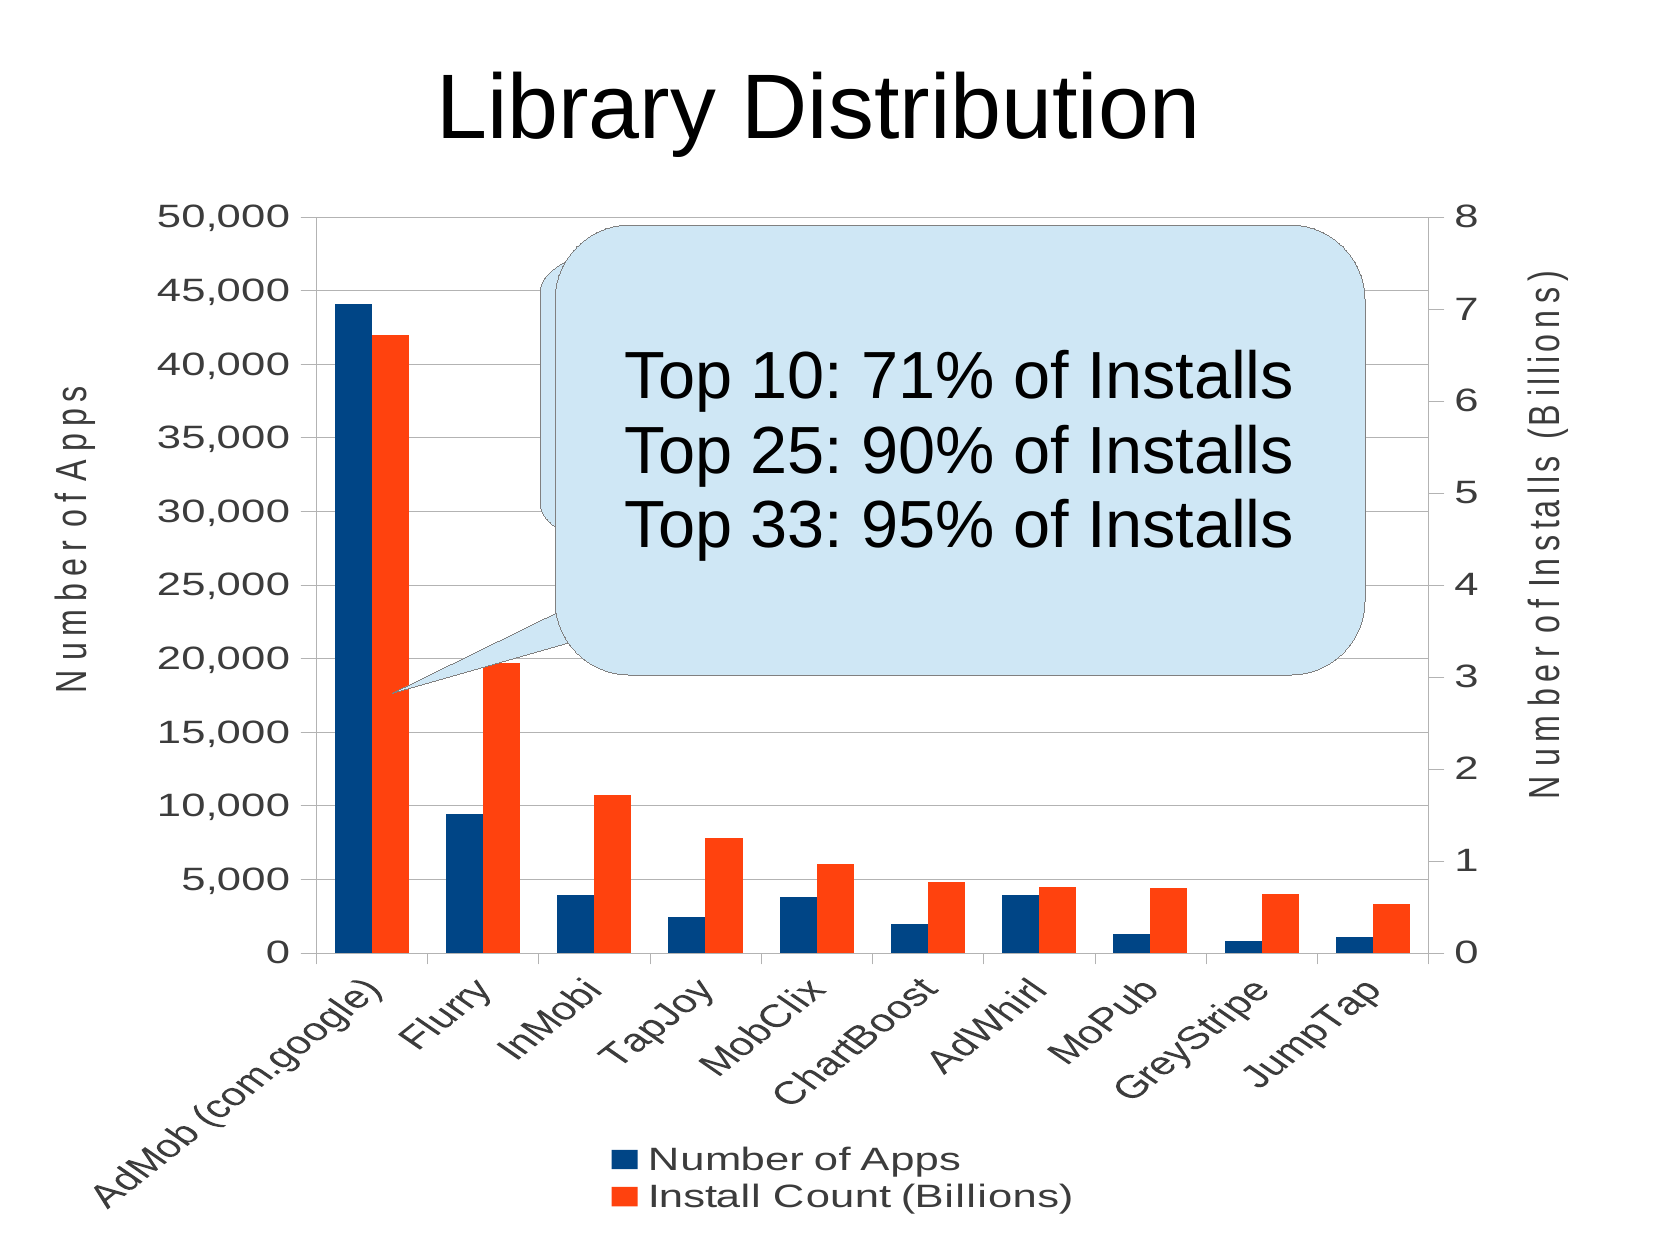

# Library Distribution
Top 10: 71% of Installs
Top 25: 90% of Installs
Top 33: 95% of Installs
38 % of Apps